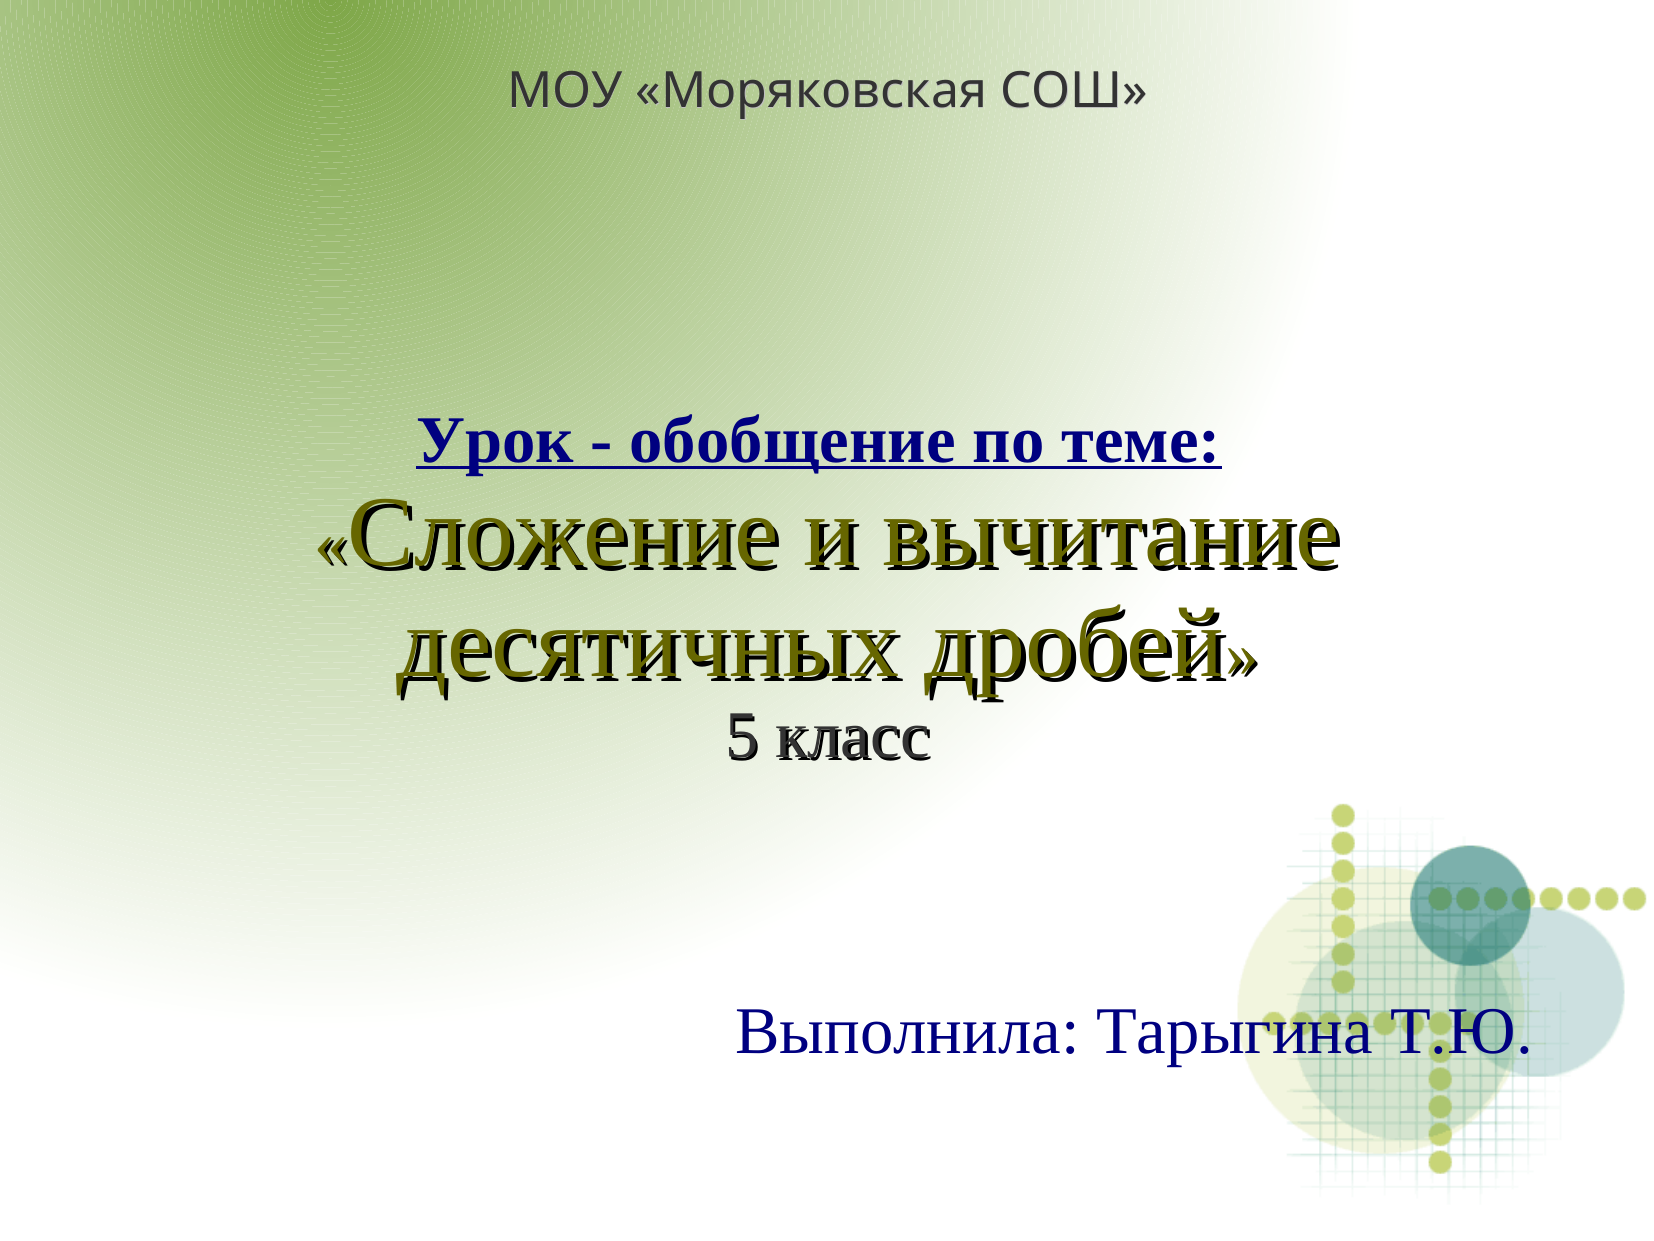

# МОУ «Моряковская СОШ»
Урок - обобщение по теме:
«Сложение и вычитание десятичных дробей»
5 класс
Выполнила: Тарыгина Т.Ю.